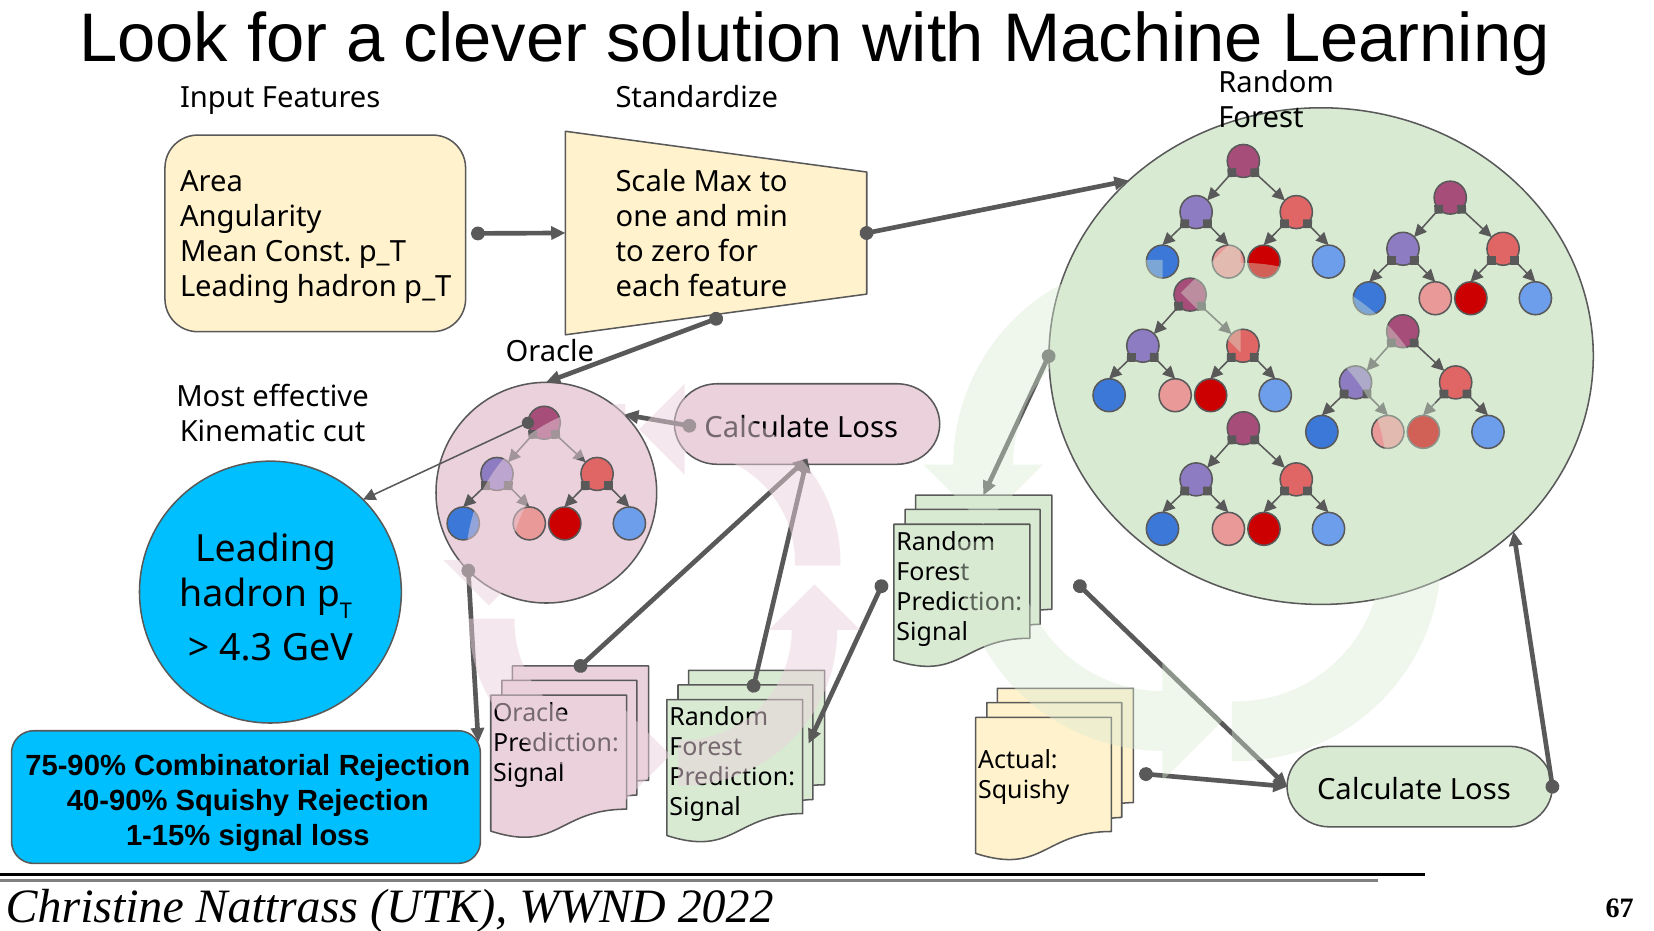

# Look for a clever solution with Machine Learning
Random Forest
Input Features
Standardize
Scale Max to one and min to zero for each feature
Area
Angularity
Mean Const. p_T
Leading hadron p_T
Oracle
Most effective
Kinematic cut
Calculate Loss
Leading
hadron pT
> 4.3 GeV
Random
Forest
Prediction:
Signal
Random
Forest
Prediction:
Signal
Oracle
Prediction:
Signal
Actual:
Squishy
75-90% Combinatorial Rejection
40-90% Squishy Rejection
1-15% signal loss
Calculate Loss